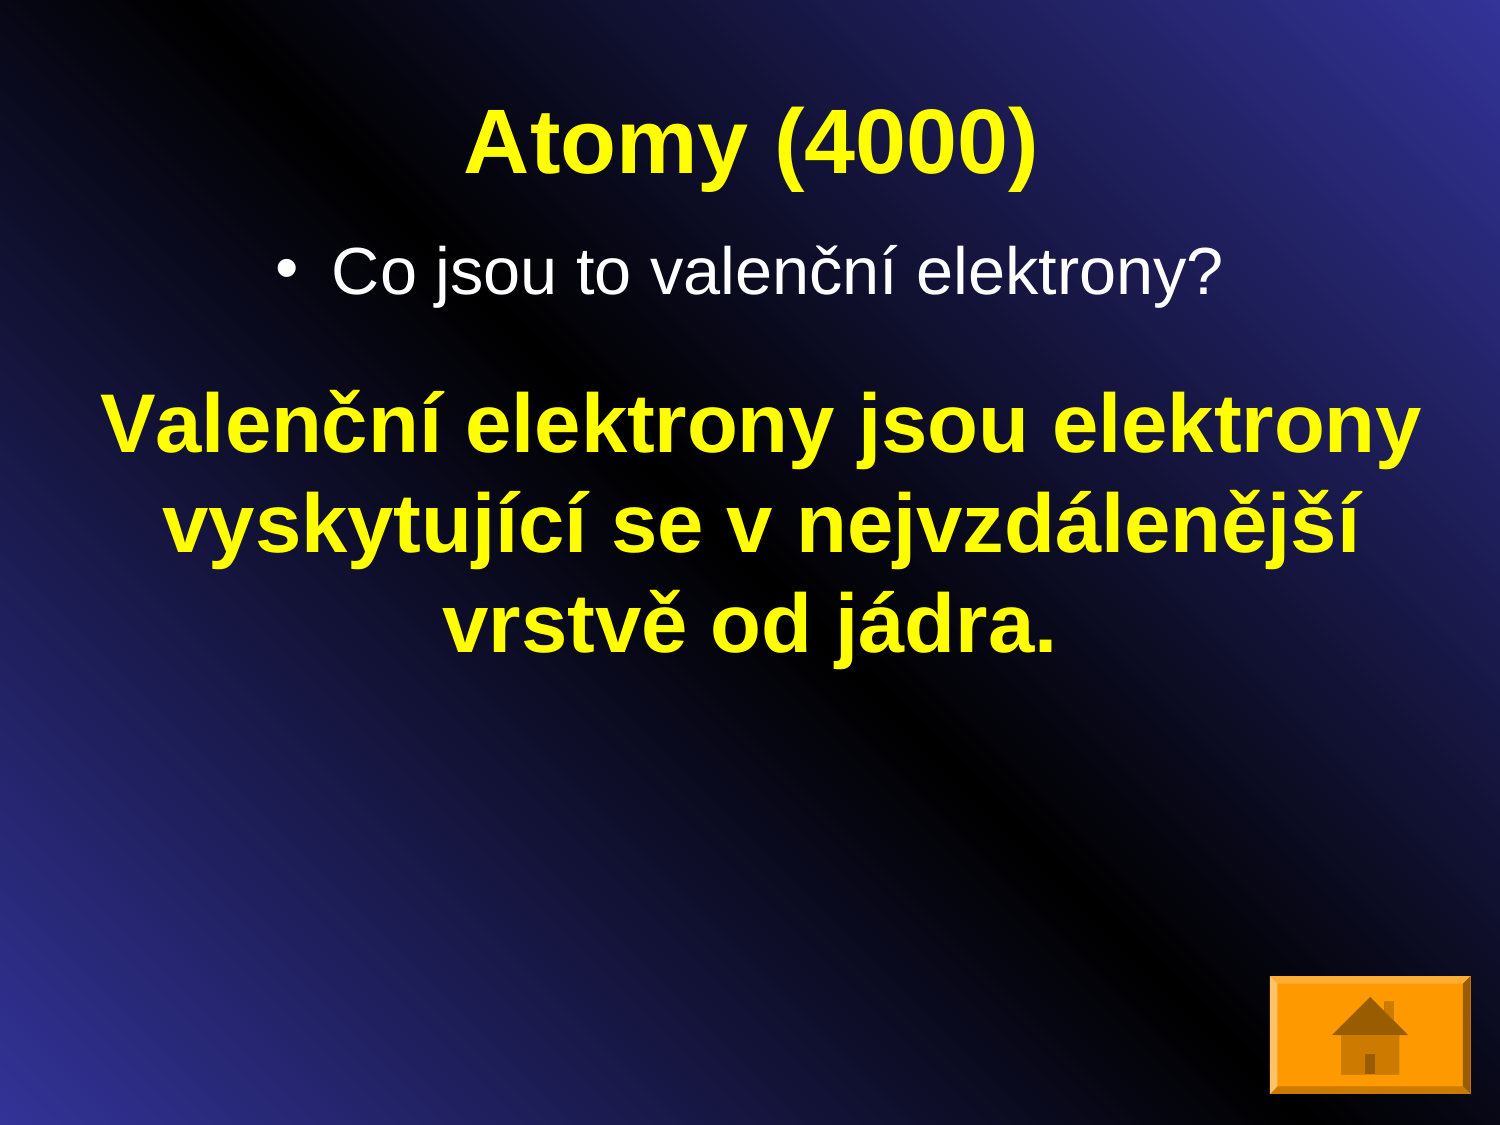

# Atomy (4000)
Co jsou to valenční elektrony?
Valenční elektrony jsou elektrony vyskytující se v nejvzdálenější vrstvě od jádra.